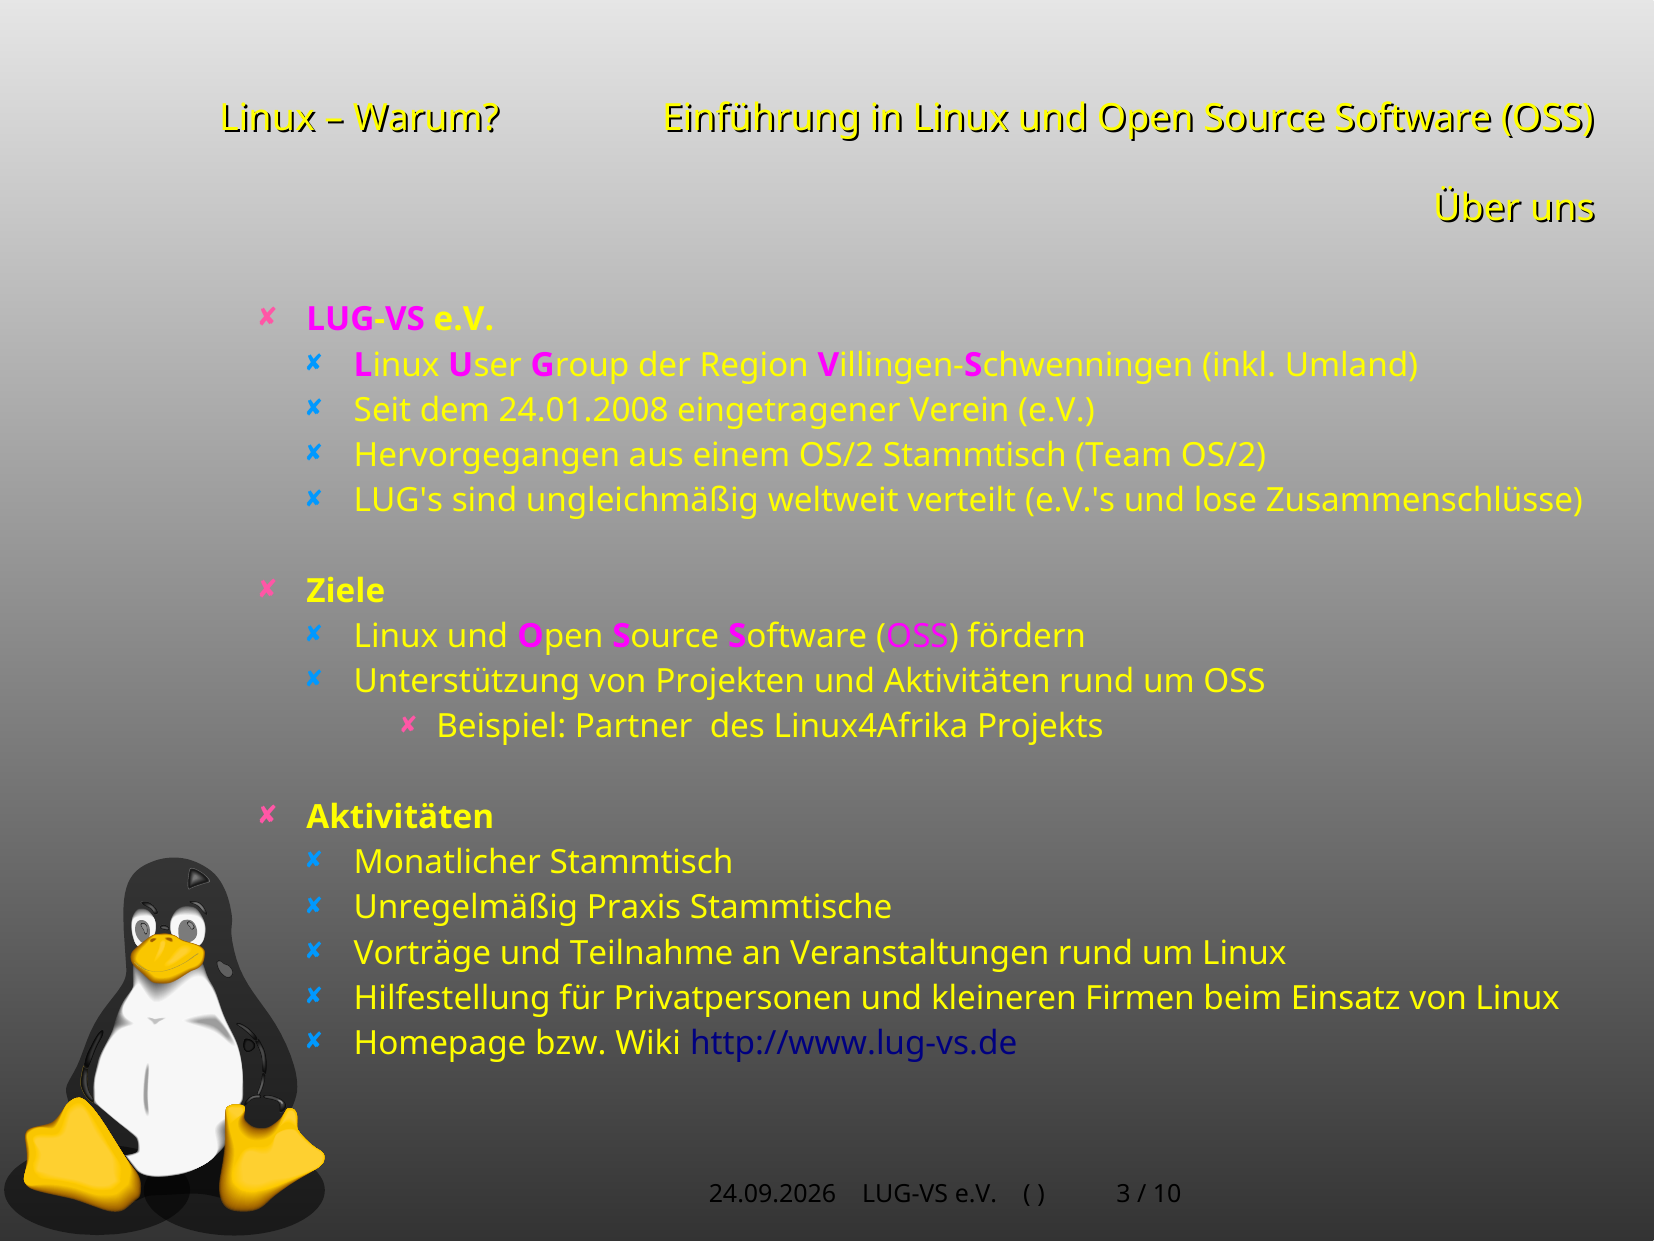

# Linux – Warum? 			Einführung in Linux und Open Source Software (OSS) Über uns
LUG-VS e.V.
Linux User Group der Region Villingen-Schwenningen (inkl. Umland)
Seit dem 24.01.2008 eingetragener Verein (e.V.)
Hervorgegangen aus einem OS/2 Stammtisch (Team OS/2)
LUG's sind ungleichmäßig weltweit verteilt (e.V.'s und lose Zusammenschlüsse)
Ziele
Linux und Open Source Software (OSS) fördern
Unterstützung von Projekten und Aktivitäten rund um OSS
Beispiel: Partner des Linux4Afrika Projekts
Aktivitäten
Monatlicher Stammtisch
Unregelmäßig Praxis Stammtische
Vorträge und Teilnahme an Veranstaltungen rund um Linux
Hilfestellung für Privatpersonen und kleineren Firmen beim Einsatz von Linux
Homepage bzw. Wiki http://www.lug-vs.de